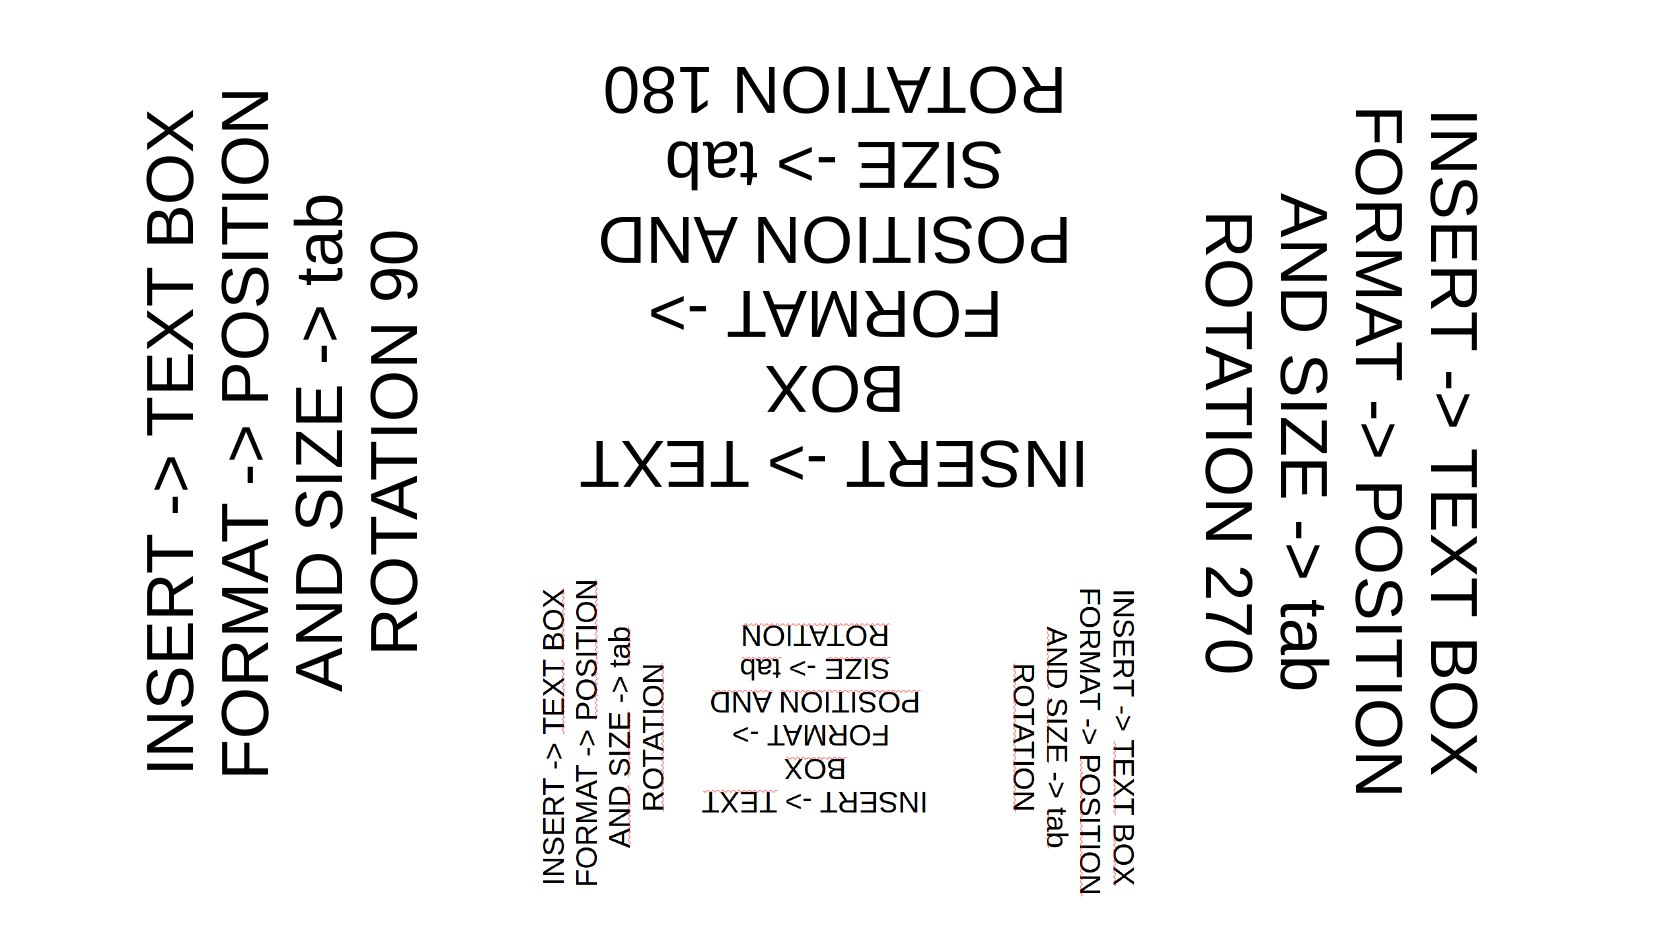

INSERT -> TEXT BOX
 FORMAT -> POSITION AND SIZE -> tab ROTATION 180
# INSERT -> TEXT BOX
 FORMAT -> POSITION AND SIZE -> tab ROTATION 90
INSERT -> TEXT BOX
 FORMAT -> POSITION AND SIZE -> tab ROTATION 270